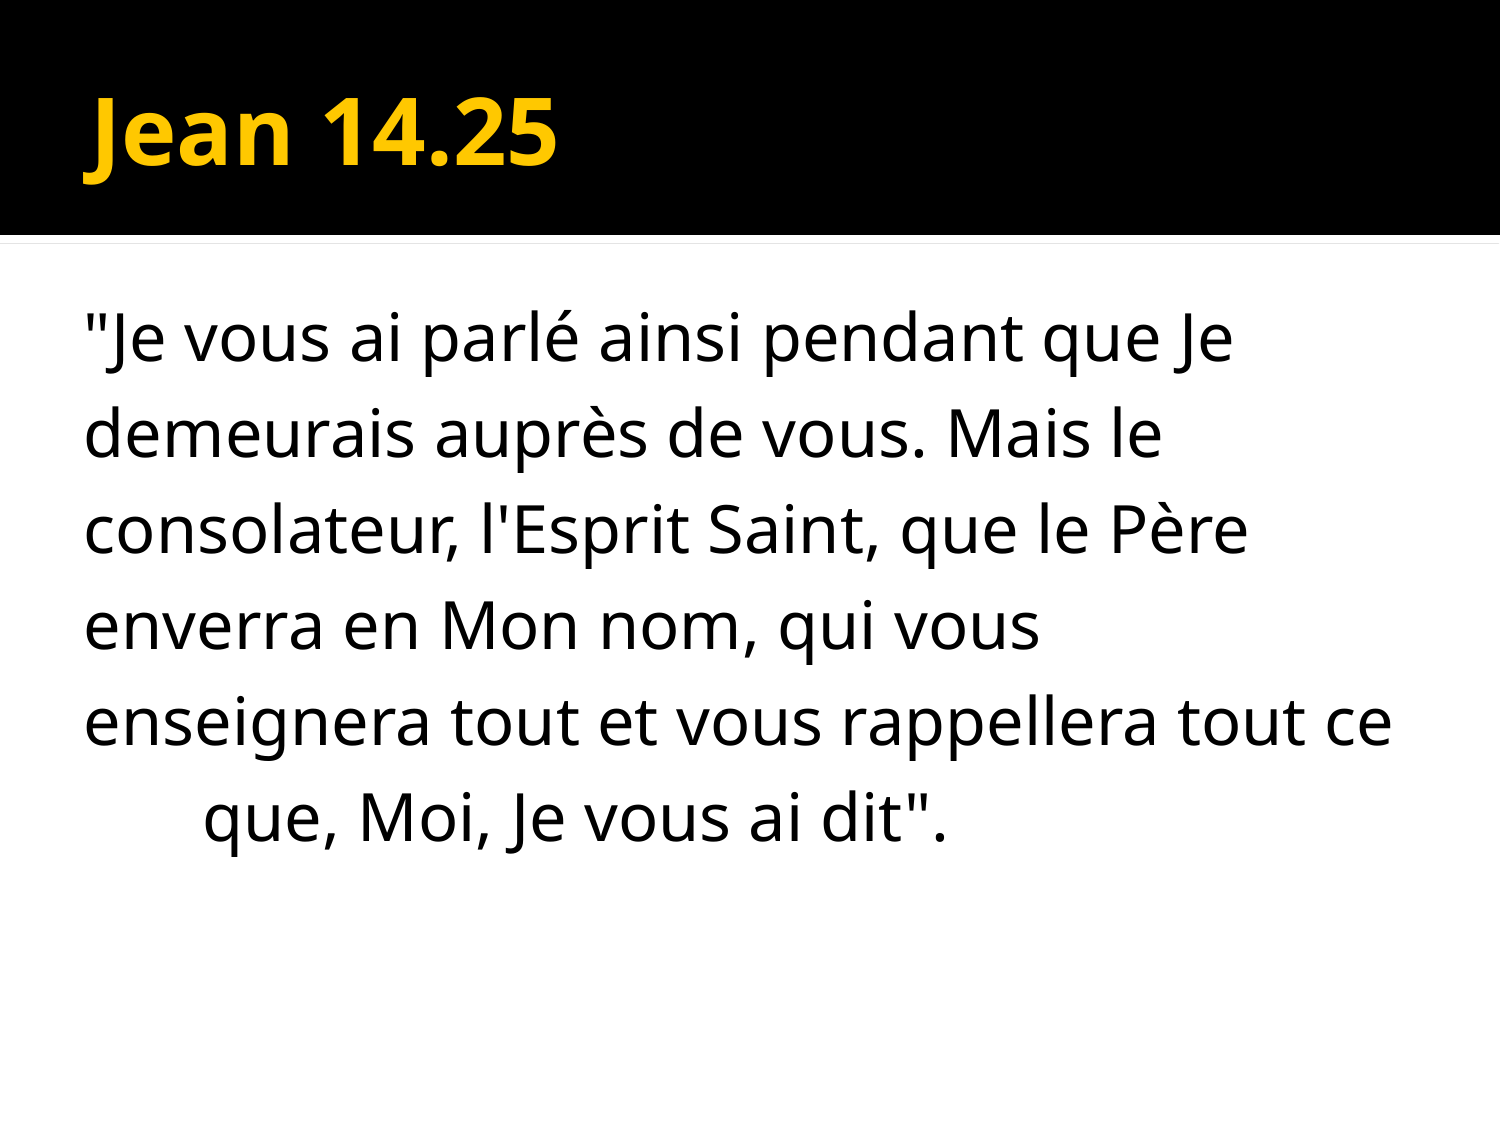

# Jean 14.25
"Je vous ai parlé ainsi pendant que Je demeurais auprès de vous. Mais le consolateur, l'Esprit Saint, que le Père enverra en Mon nom, qui vous enseignera tout et vous rappellera tout ce 	que, Moi, Je vous ai dit".